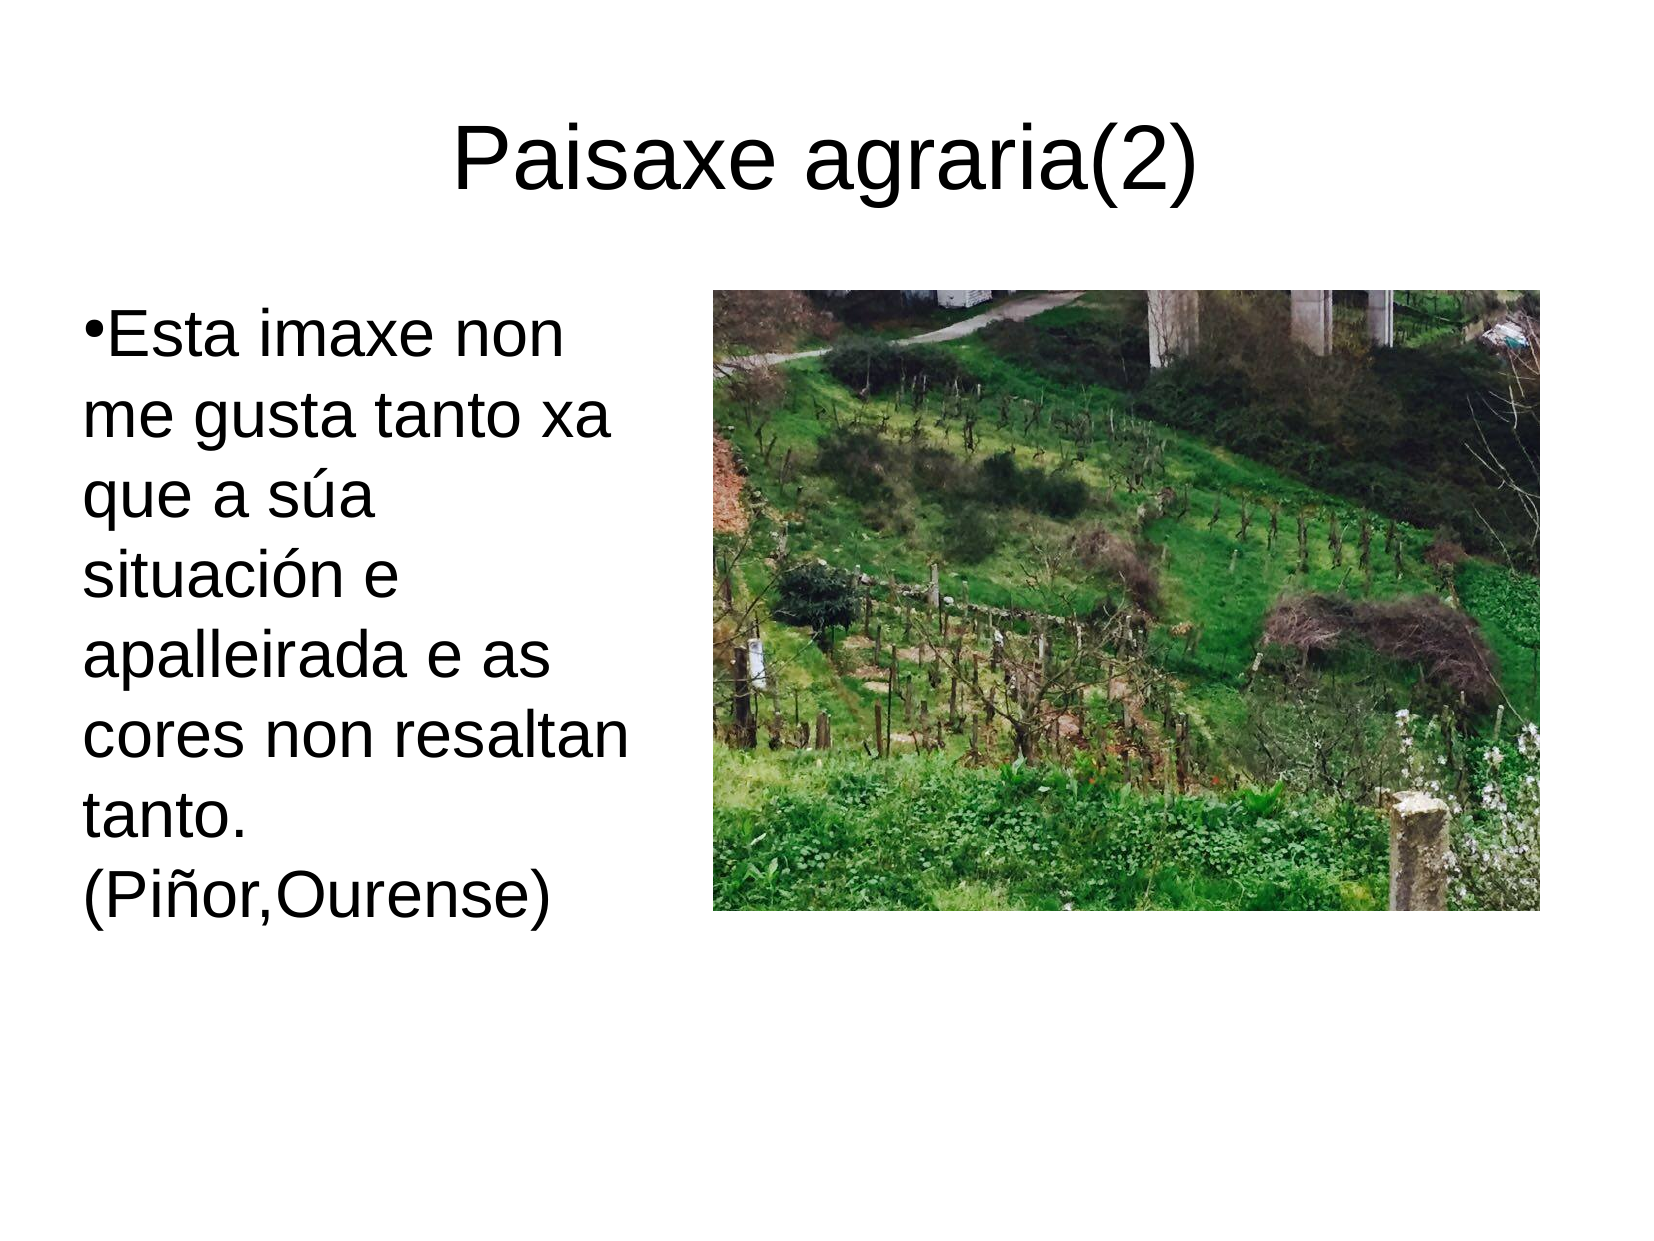

# Paisaxe agraria(2)
Esta imaxe non me gusta tanto xa que a súa situación e apalleirada e as cores non resaltan tanto.(Piñor,Ourense)